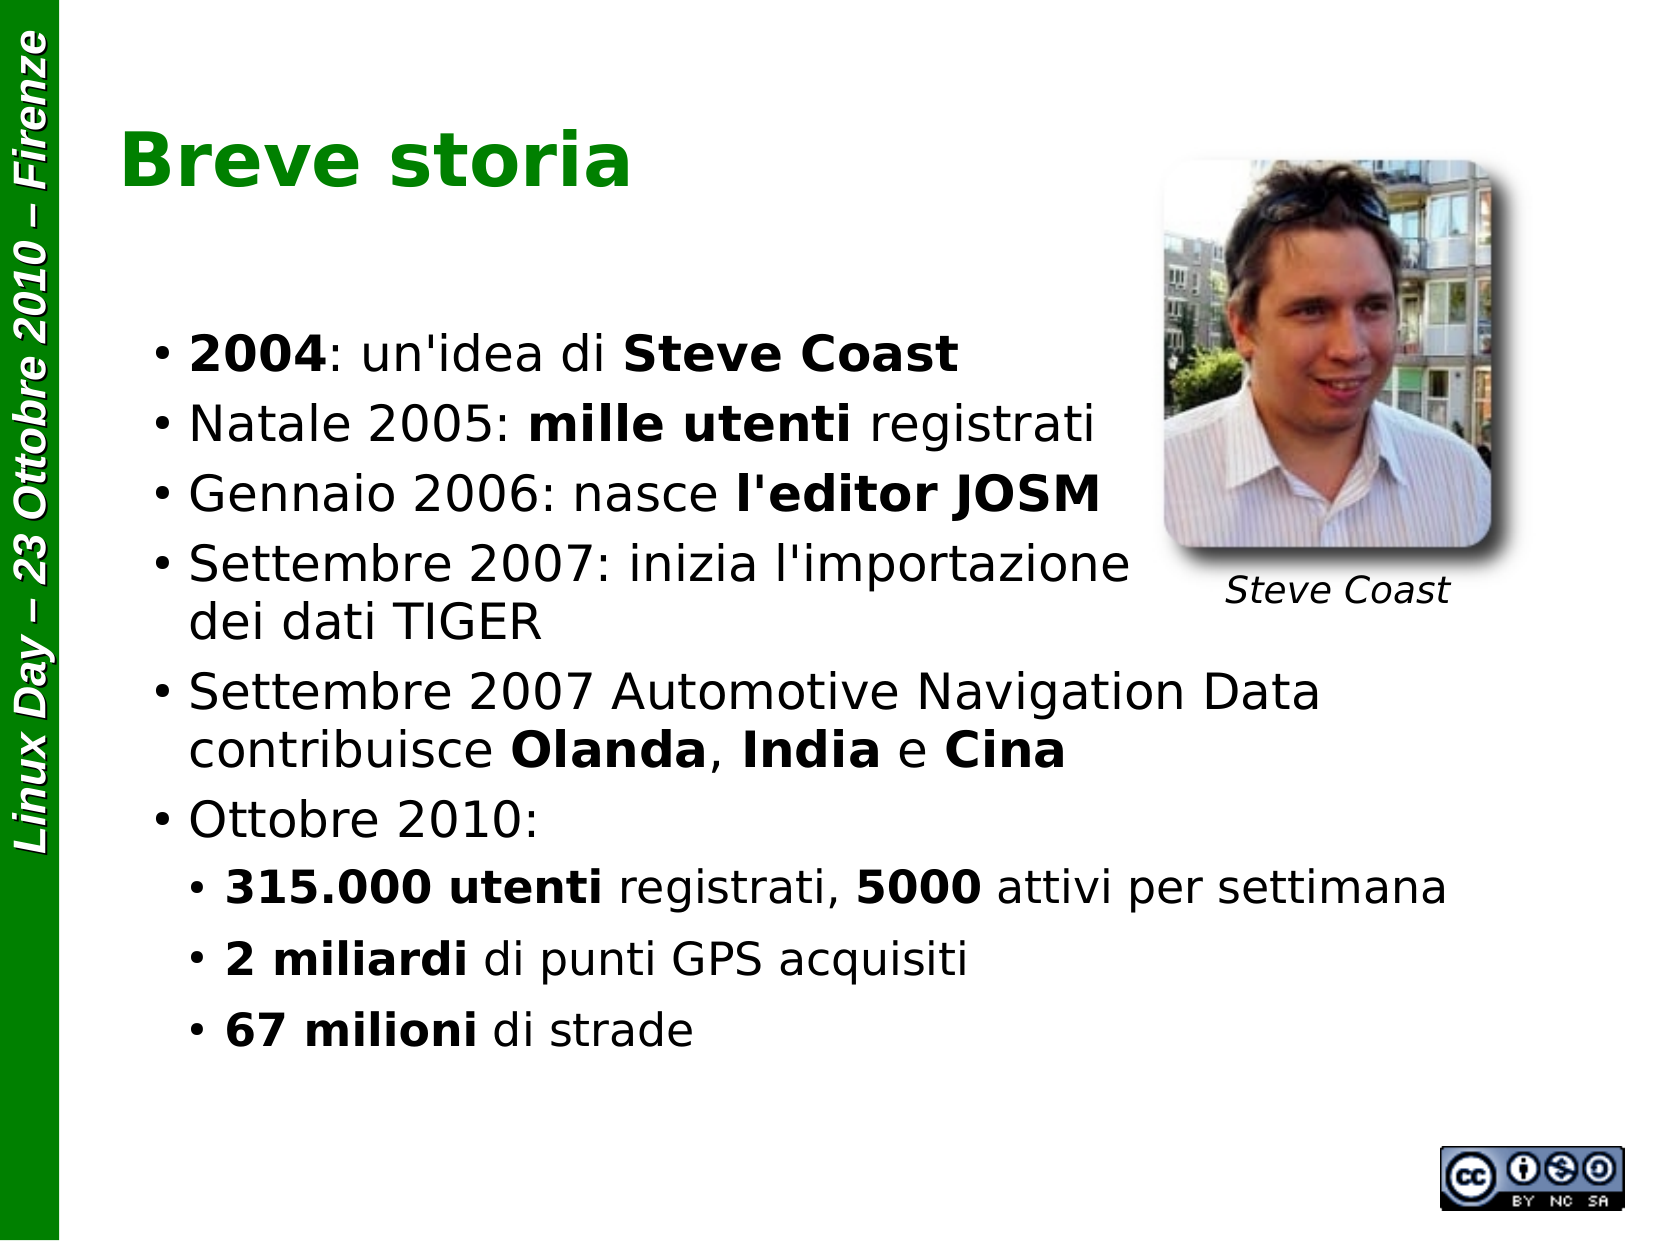

# Breve storia
Steve Coast
2004: un'idea di Steve Coast
Natale 2005: mille utenti registrati
Gennaio 2006: nasce l'editor JOSM
Settembre 2007: inizia l'importazione
dei dati TIGER
Settembre 2007 Automotive Navigation Data contribuisce Olanda, India e Cina
Ottobre 2010:
315.000 utenti registrati, 5000 attivi per settimana
2 miliardi di punti GPS acquisiti
67 milioni di strade